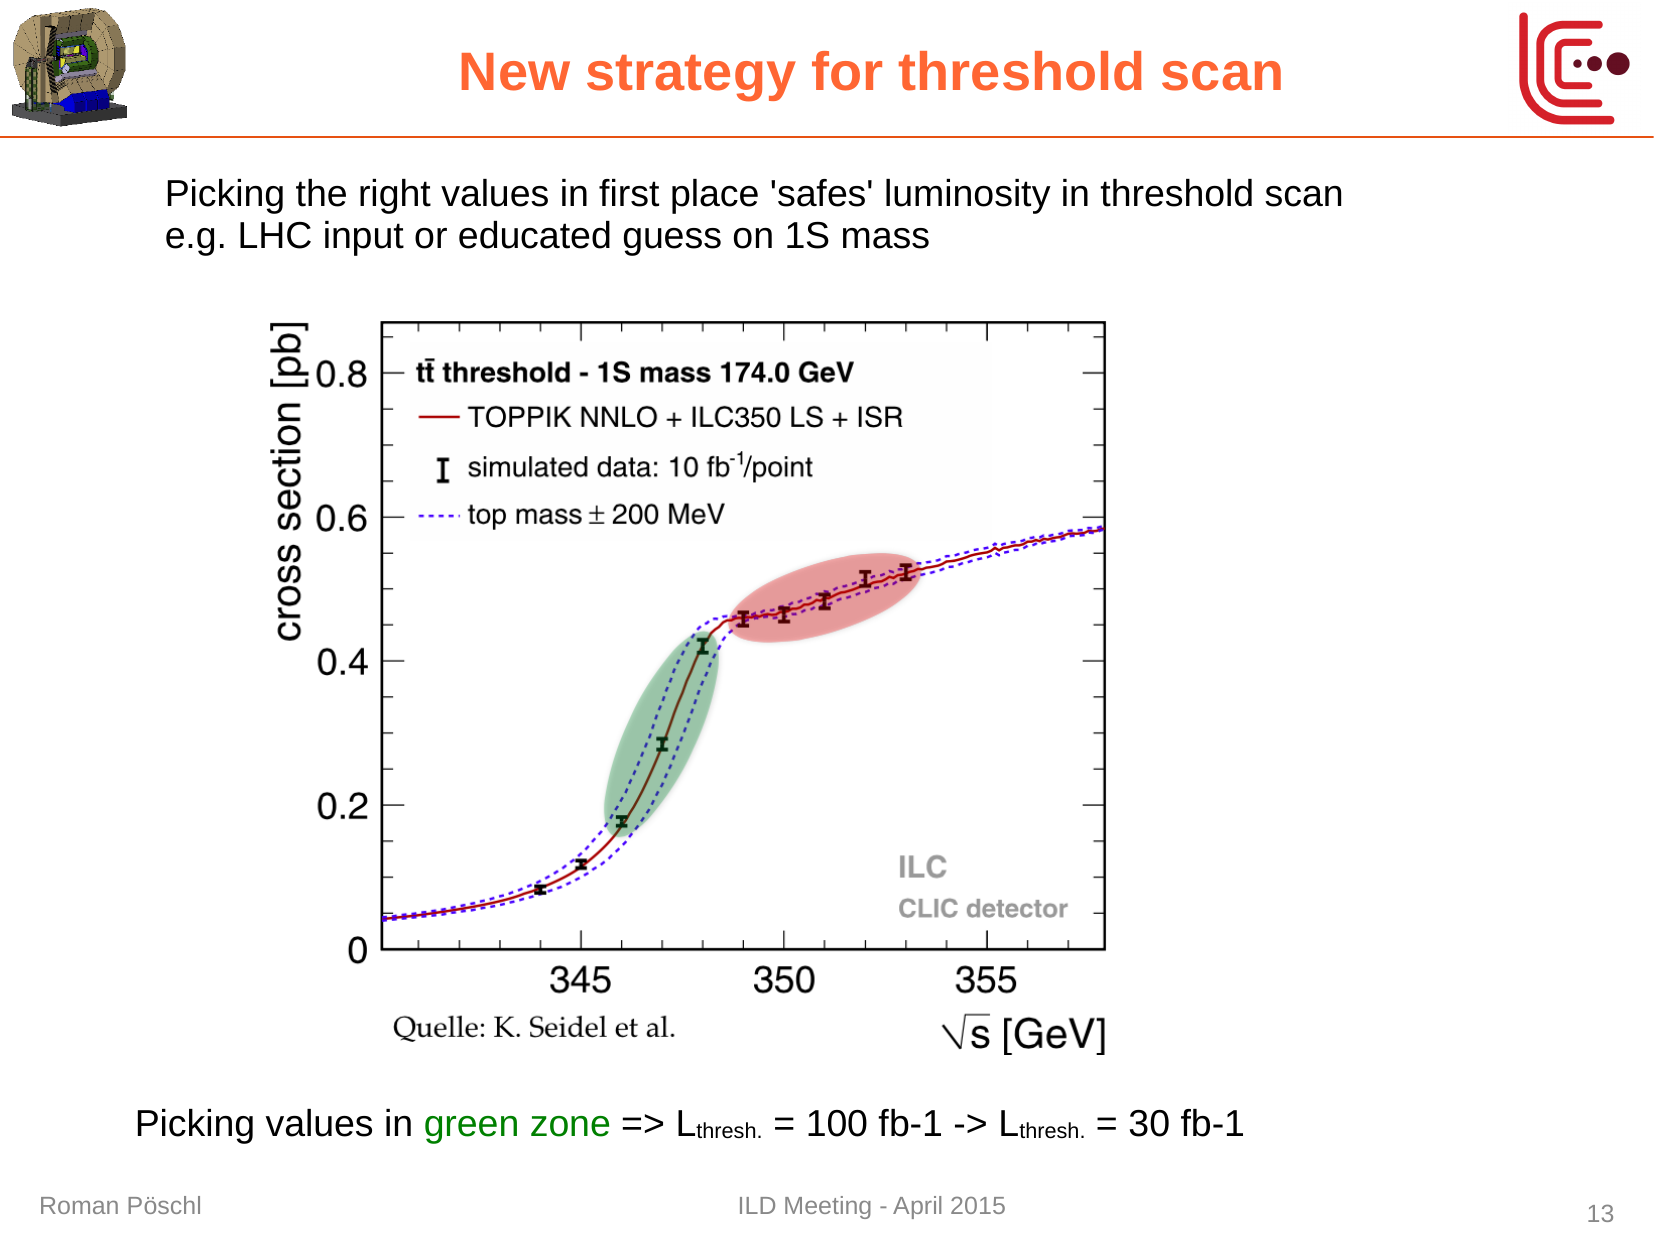

# New strategy for threshold scan
Picking the right values in first place 'safes' luminosity in threshold scan
e.g. LHC input or educated guess on 1S mass
Picking values in green zone => Lthresh. = 100 fb-1 -> Lthresh. = 30 fb-1